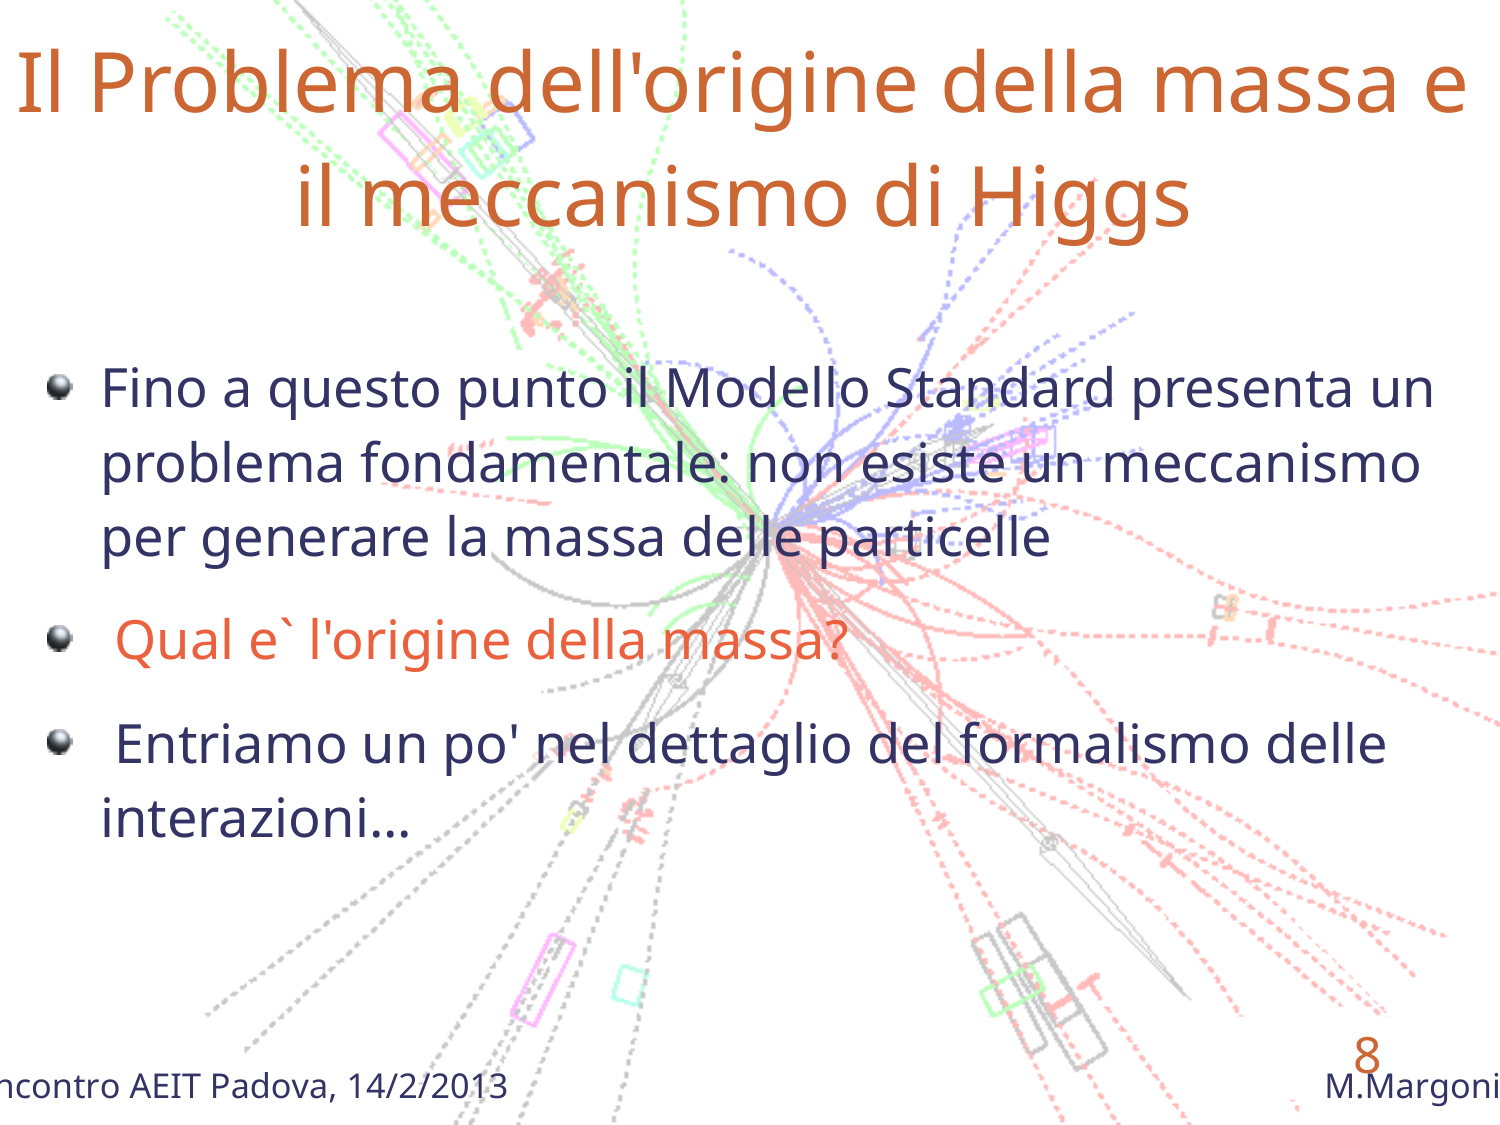

Il Problema dell'origine della massa e il meccanismo di Higgs
# Fino a questo punto il Modello Standard presenta un problema fondamentale: non esiste un meccanismo per generare la massa delle particelle
 Qual e` l'origine della massa?
 Entriamo un po' nel dettaglio del formalismo delle interazioni...
8